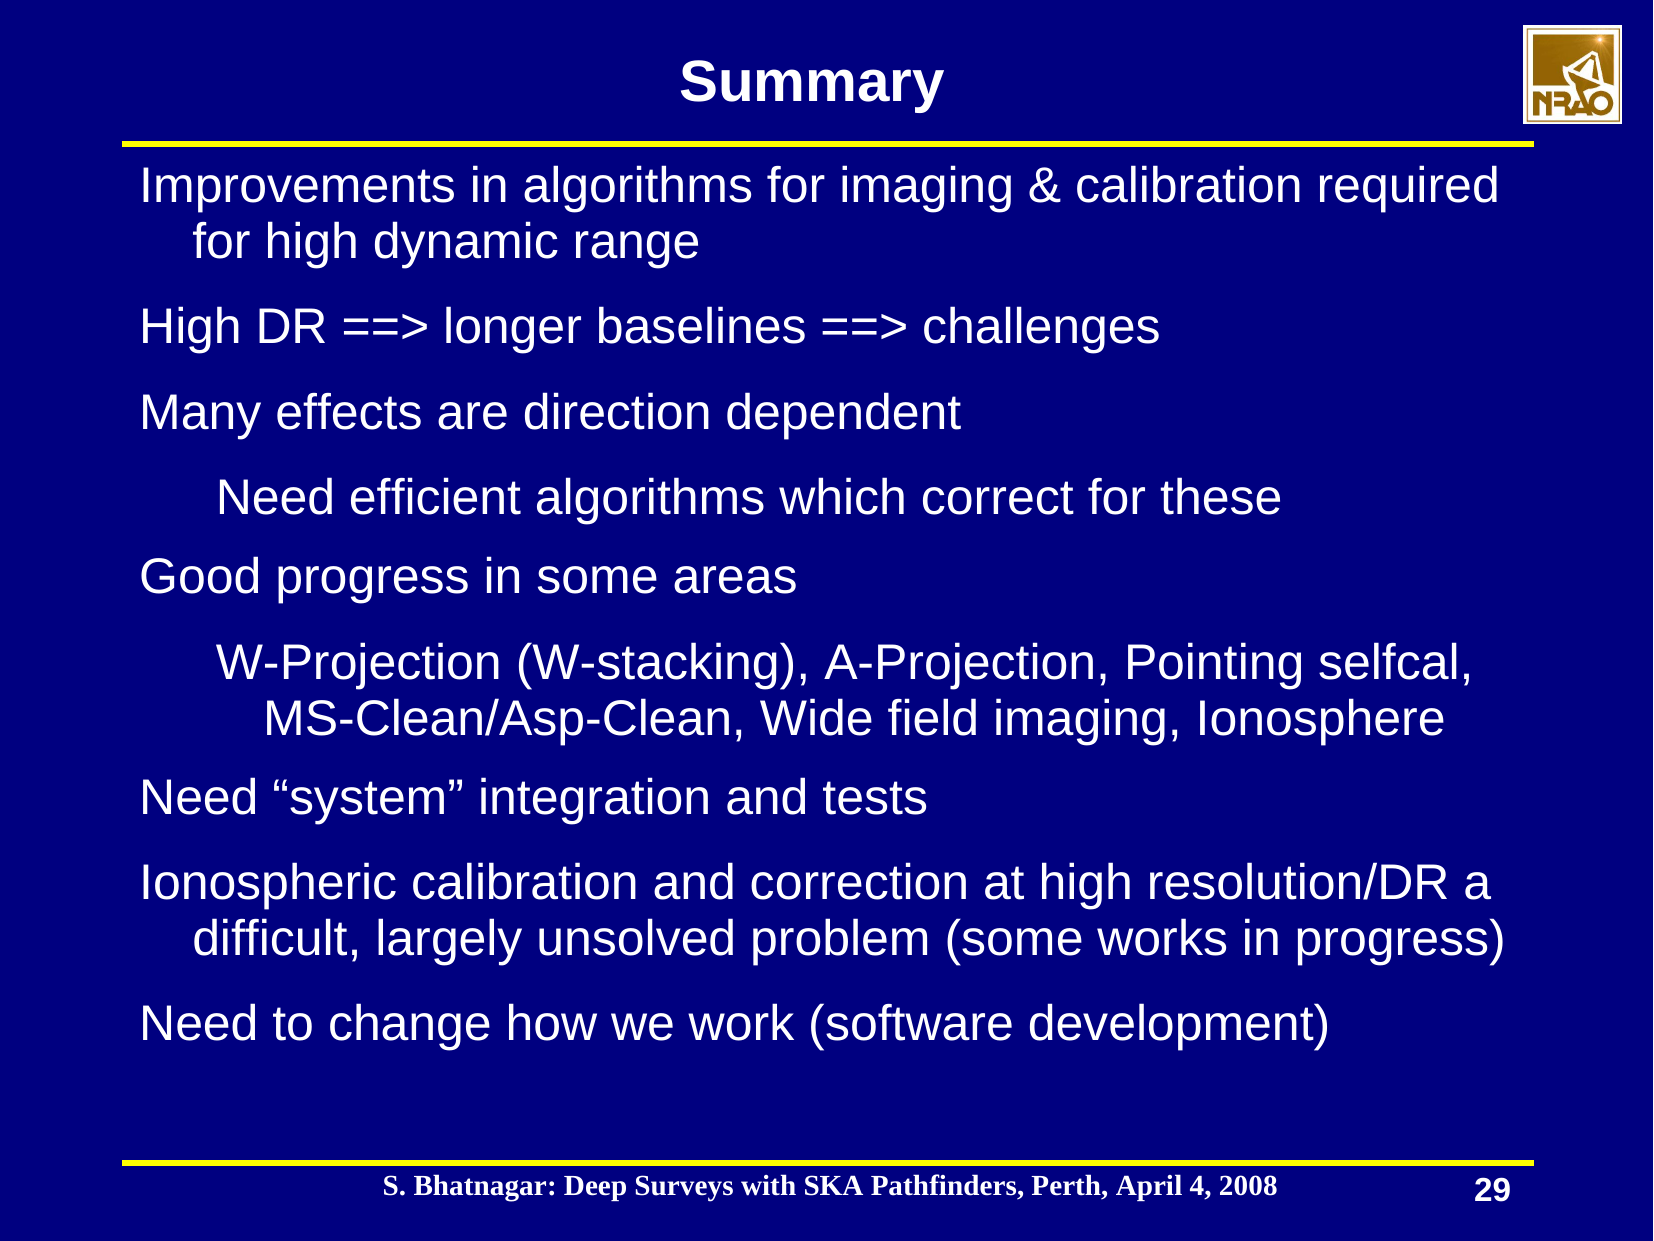

# Summary
Improvements in algorithms for imaging & calibration required for high dynamic range
High DR ==> longer baselines ==> challenges
Many effects are direction dependent
Need efficient algorithms which correct for these
Good progress in some areas
W-Projection (W-stacking), A-Projection, Pointing selfcal, MS-Clean/Asp-Clean, Wide field imaging, Ionosphere
Need “system” integration and tests
Ionospheric calibration and correction at high resolution/DR a difficult, largely unsolved problem (some works in progress)
Need to change how we work (software development)